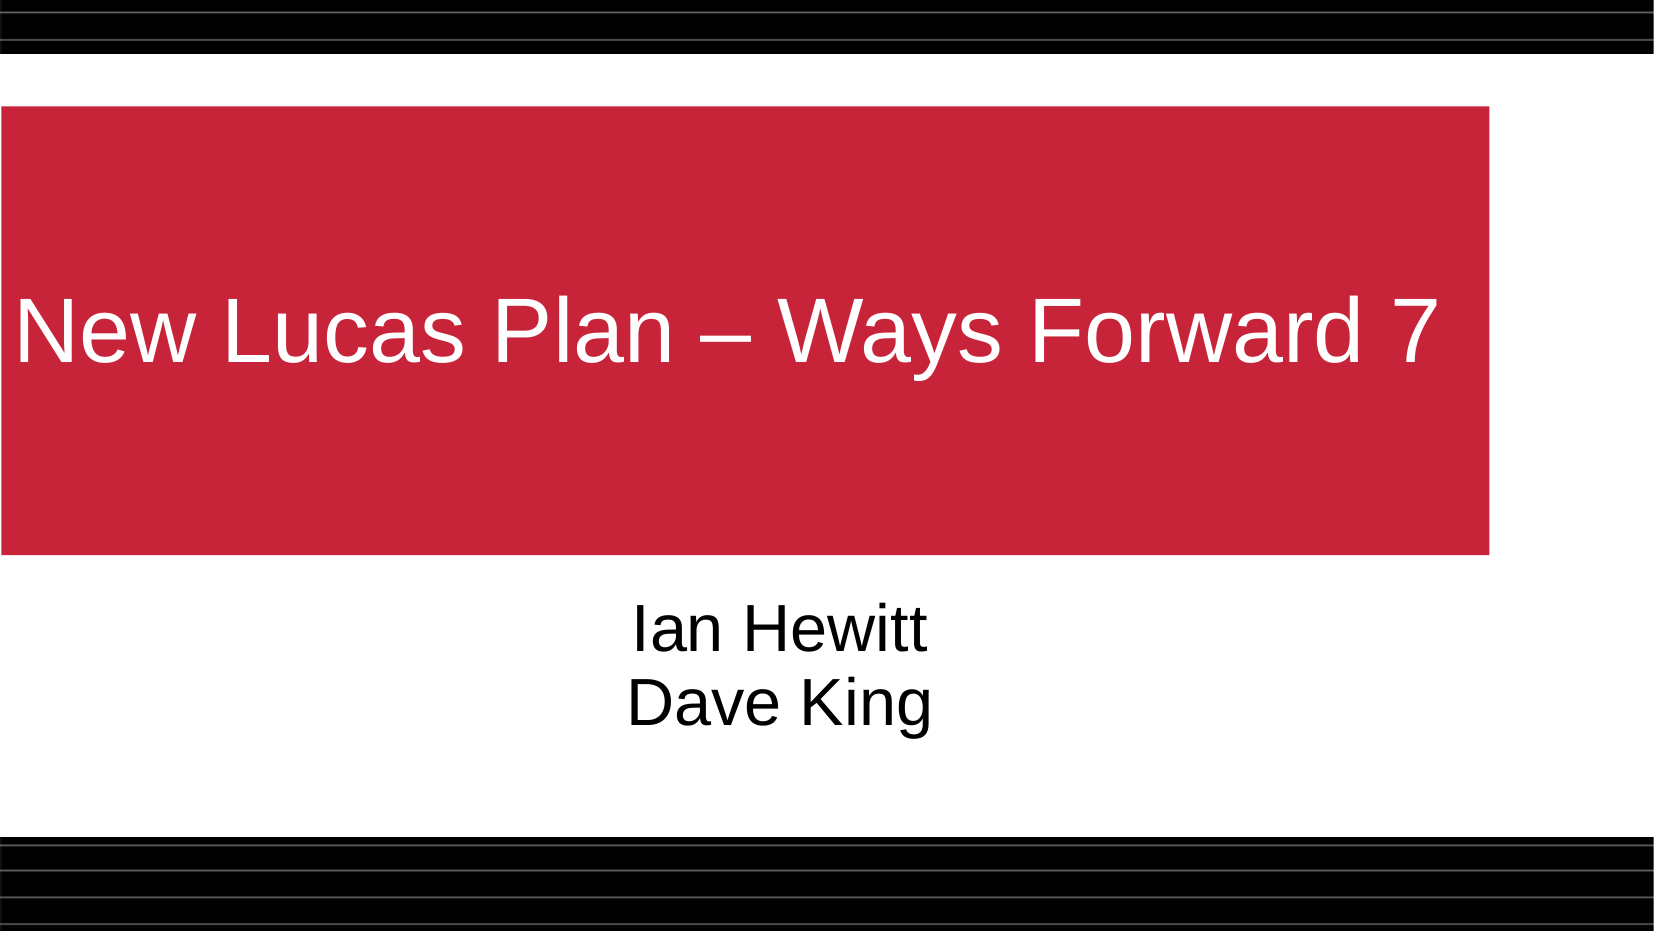

# New Lucas Plan – Ways Forward 7
Ian Hewitt
Dave King